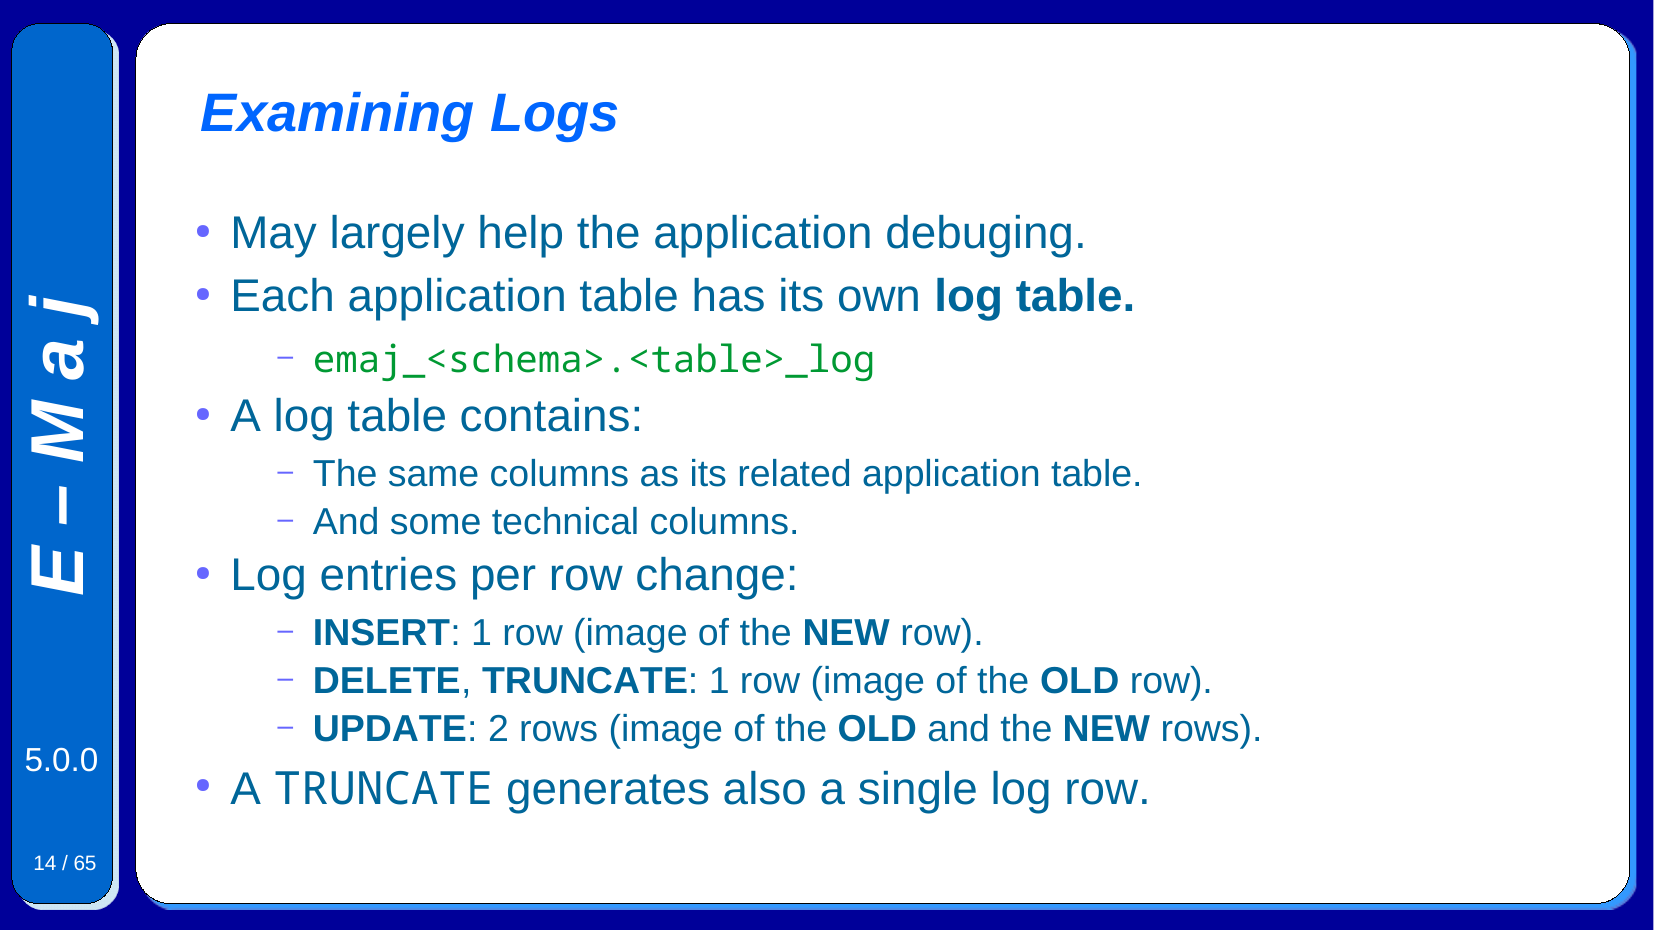

# Examining Logs
May largely help the application debuging.
Each application table has its own log table.
emaj_<schema>.<table>_log
A log table contains:
The same columns as its related application table.
And some technical columns.
Log entries per row change:
INSERT: 1 row (image of the NEW row).
DELETE, TRUNCATE: 1 row (image of the OLD row).
UPDATE: 2 rows (image of the OLD and the NEW rows).
A TRUNCATE generates also a single log row.